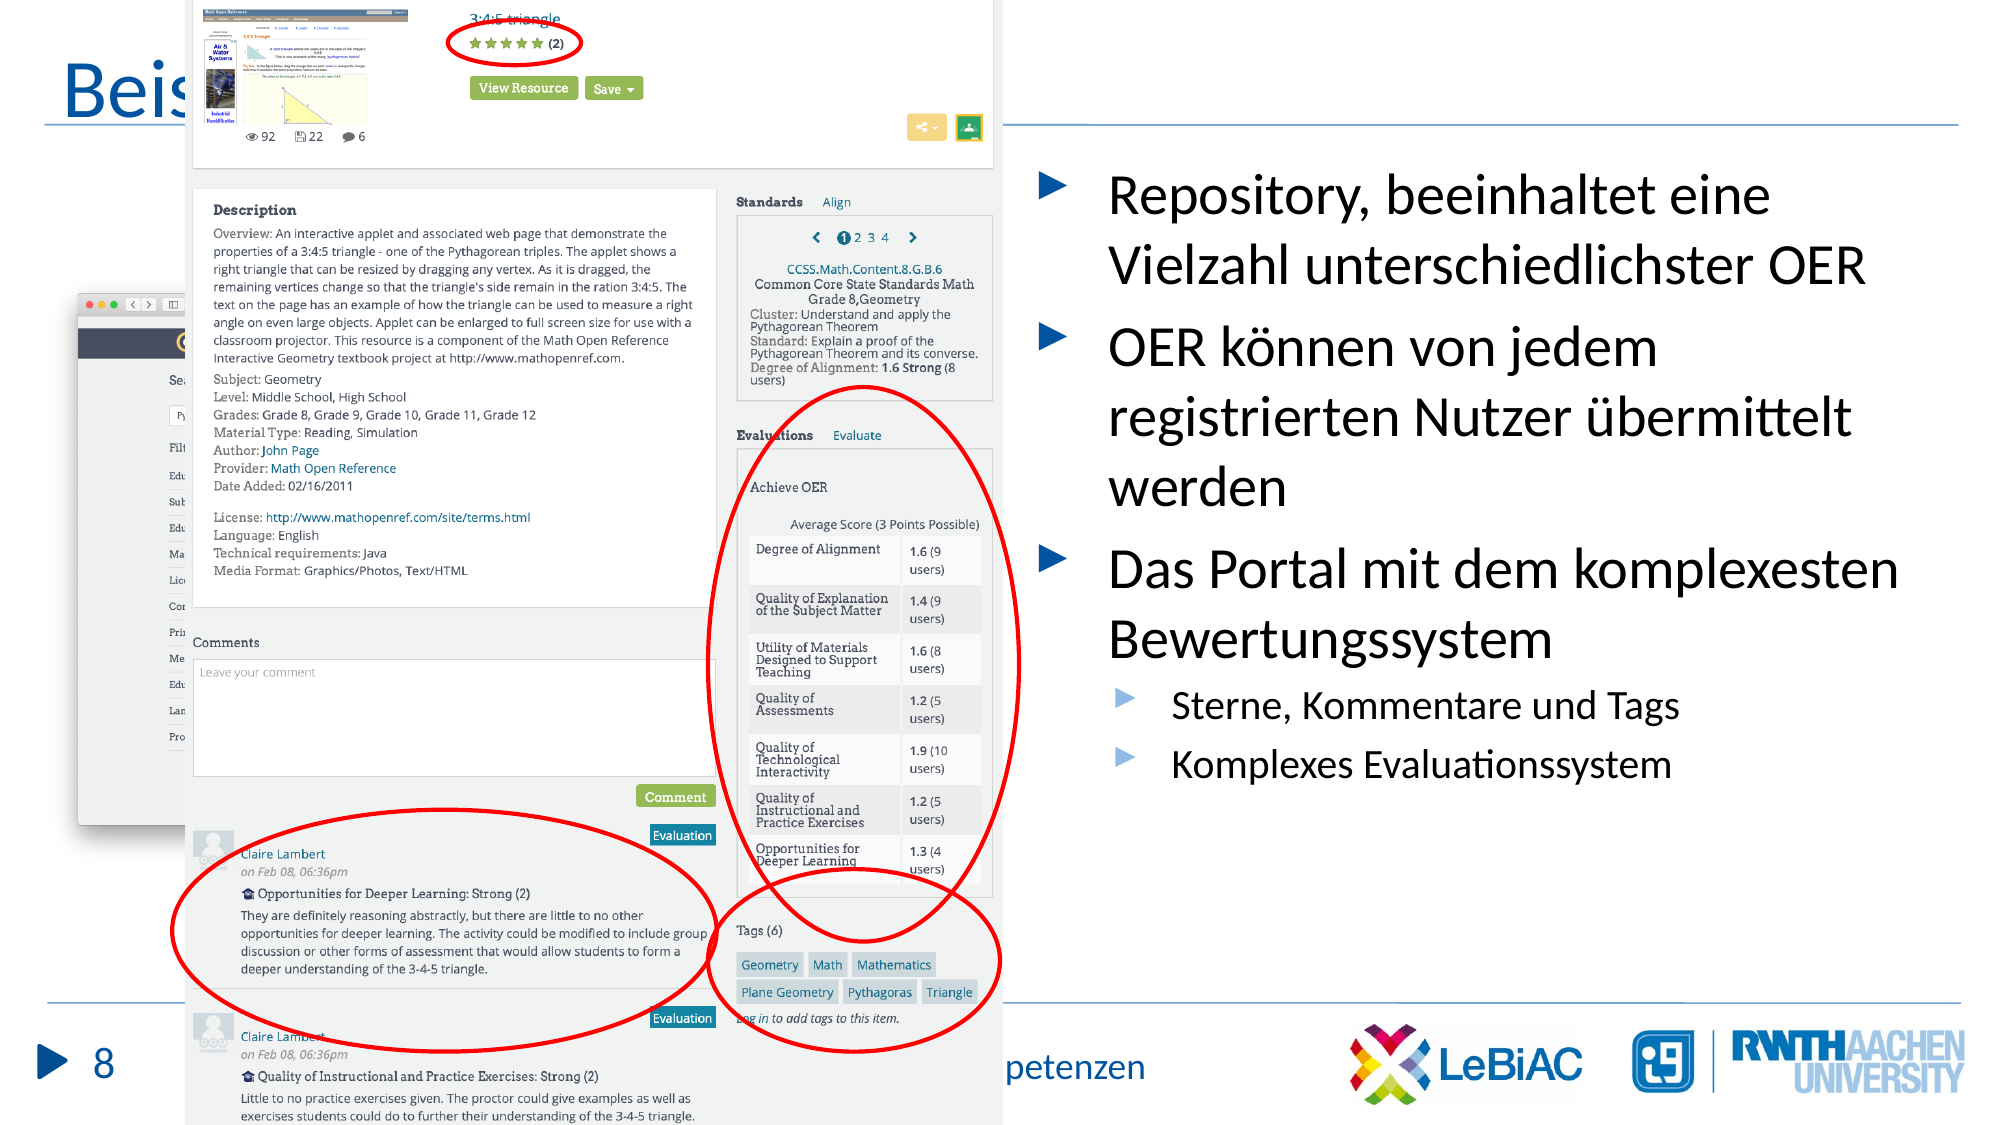

# Beispiel UOP
Repository, beeinhaltet eine Vielzahl unterschiedlichster OER
OER können von jedem registrierten Nutzer übermittelt werden
Das Portal mit dem komplexesten Bewertungssystem
Sterne, Kommentare und Tags
Komplexes Evaluationssystem
Quelle: oercommons.org, Screenshot vom 31.08.2020